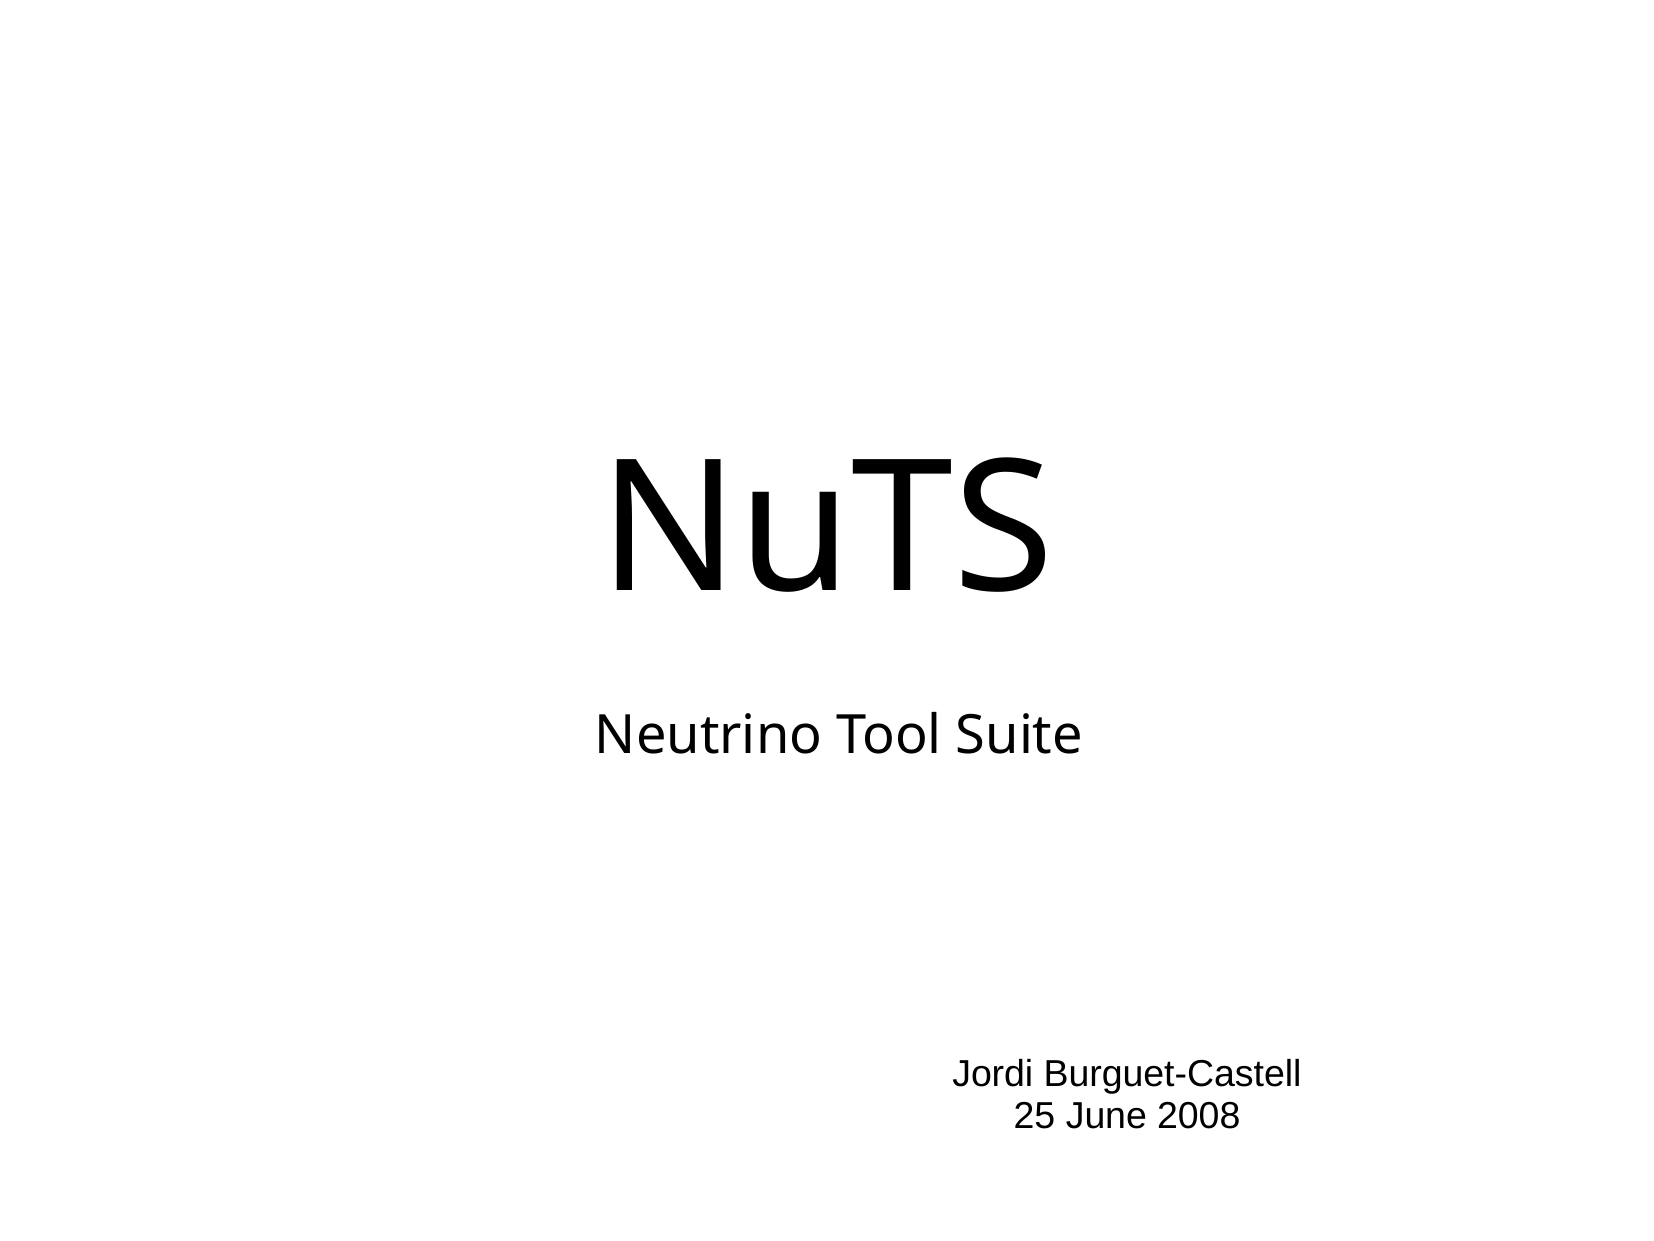

# NuTS
Neutrino Tool Suite
Jordi Burguet-Castell
25 June 2008